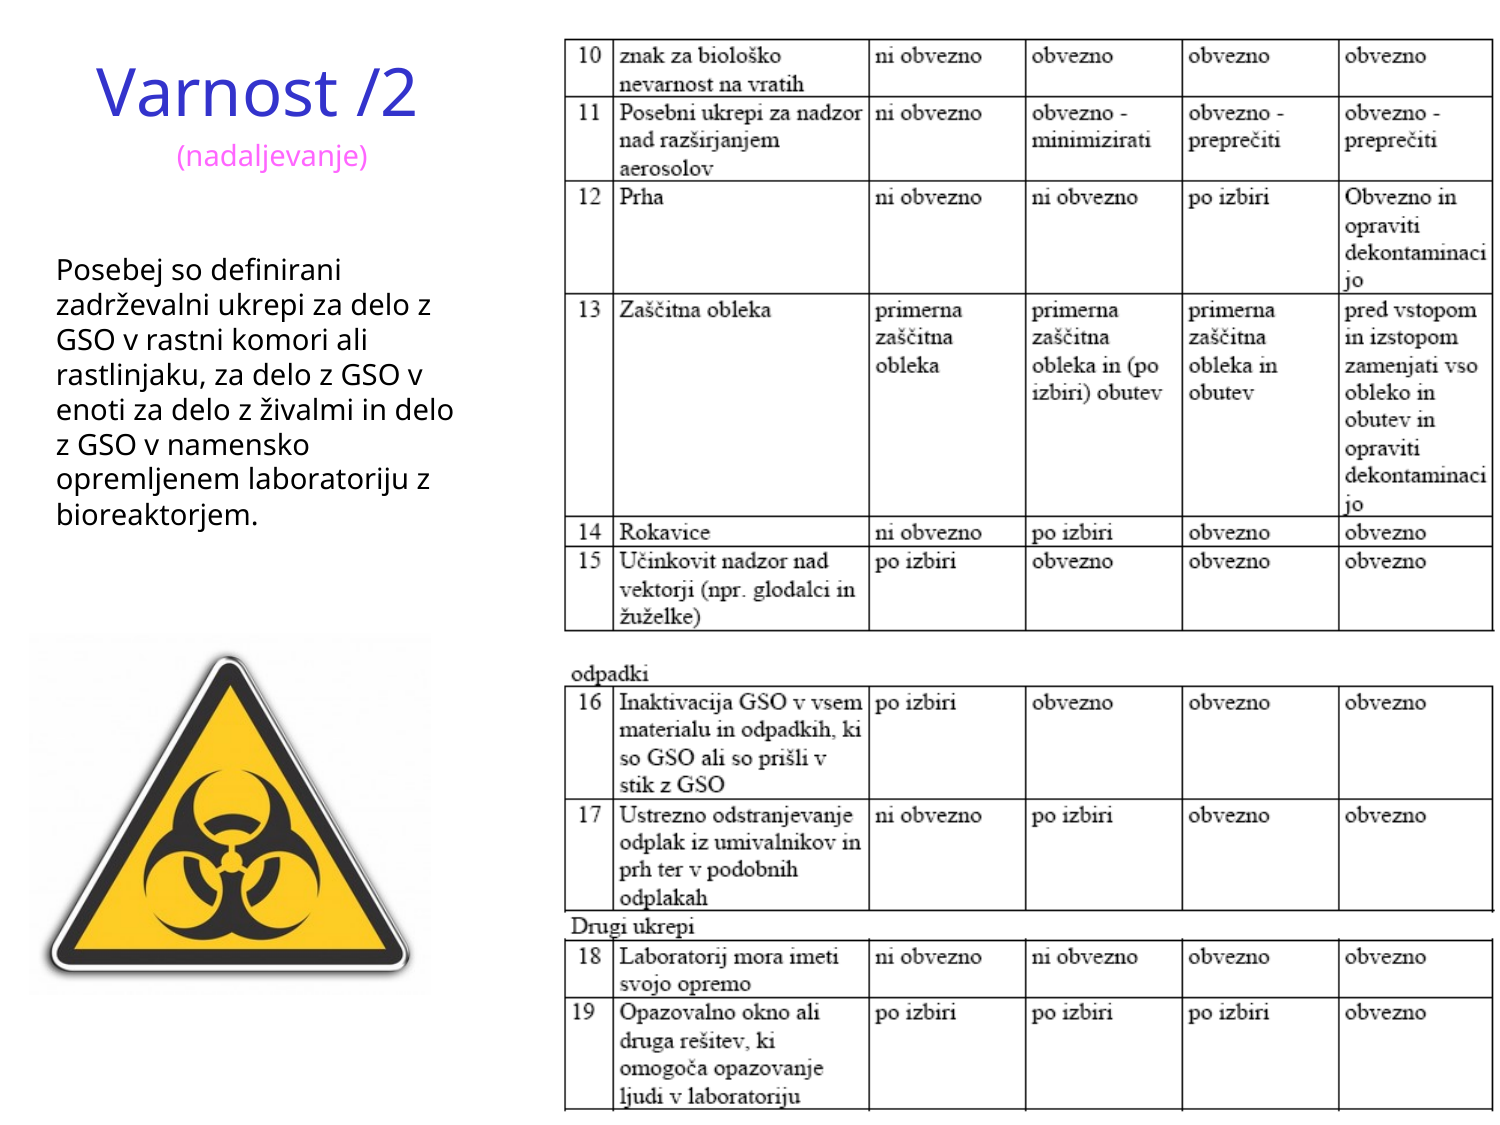

# Varnost /2
(nadaljevanje)
Posebej so definirani zadrževalni ukrepi za delo z GSO v rastni komori ali rastlinjaku, za delo z GSO v enoti za delo z živalmi in delo z GSO v namensko opremljenem laboratoriju z bioreaktorjem.